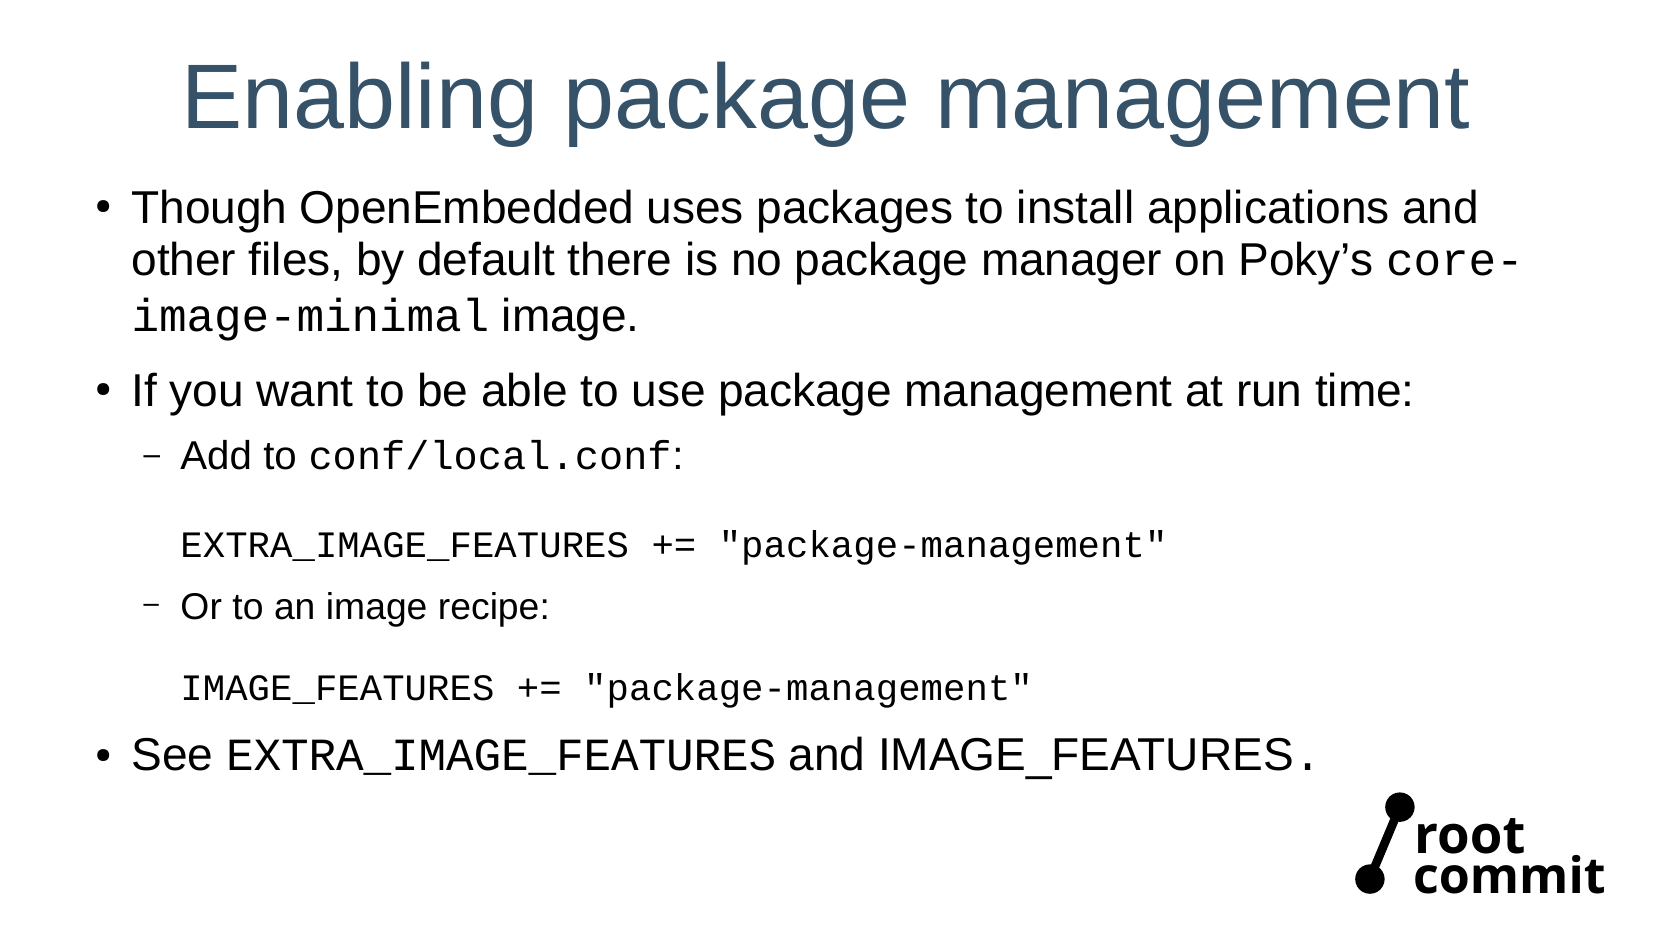

# Enabling package management
Though OpenEmbedded uses packages to install applications and other files, by default there is no package manager on Poky’s core-image-minimal image.
If you want to be able to use package management at run time:
Add to conf/local.conf:
EXTRA_IMAGE_FEATURES += "package-management"
Or to an image recipe:
IMAGE_FEATURES += "package-management"
See EXTRA_IMAGE_FEATURES and IMAGE_FEATURES.